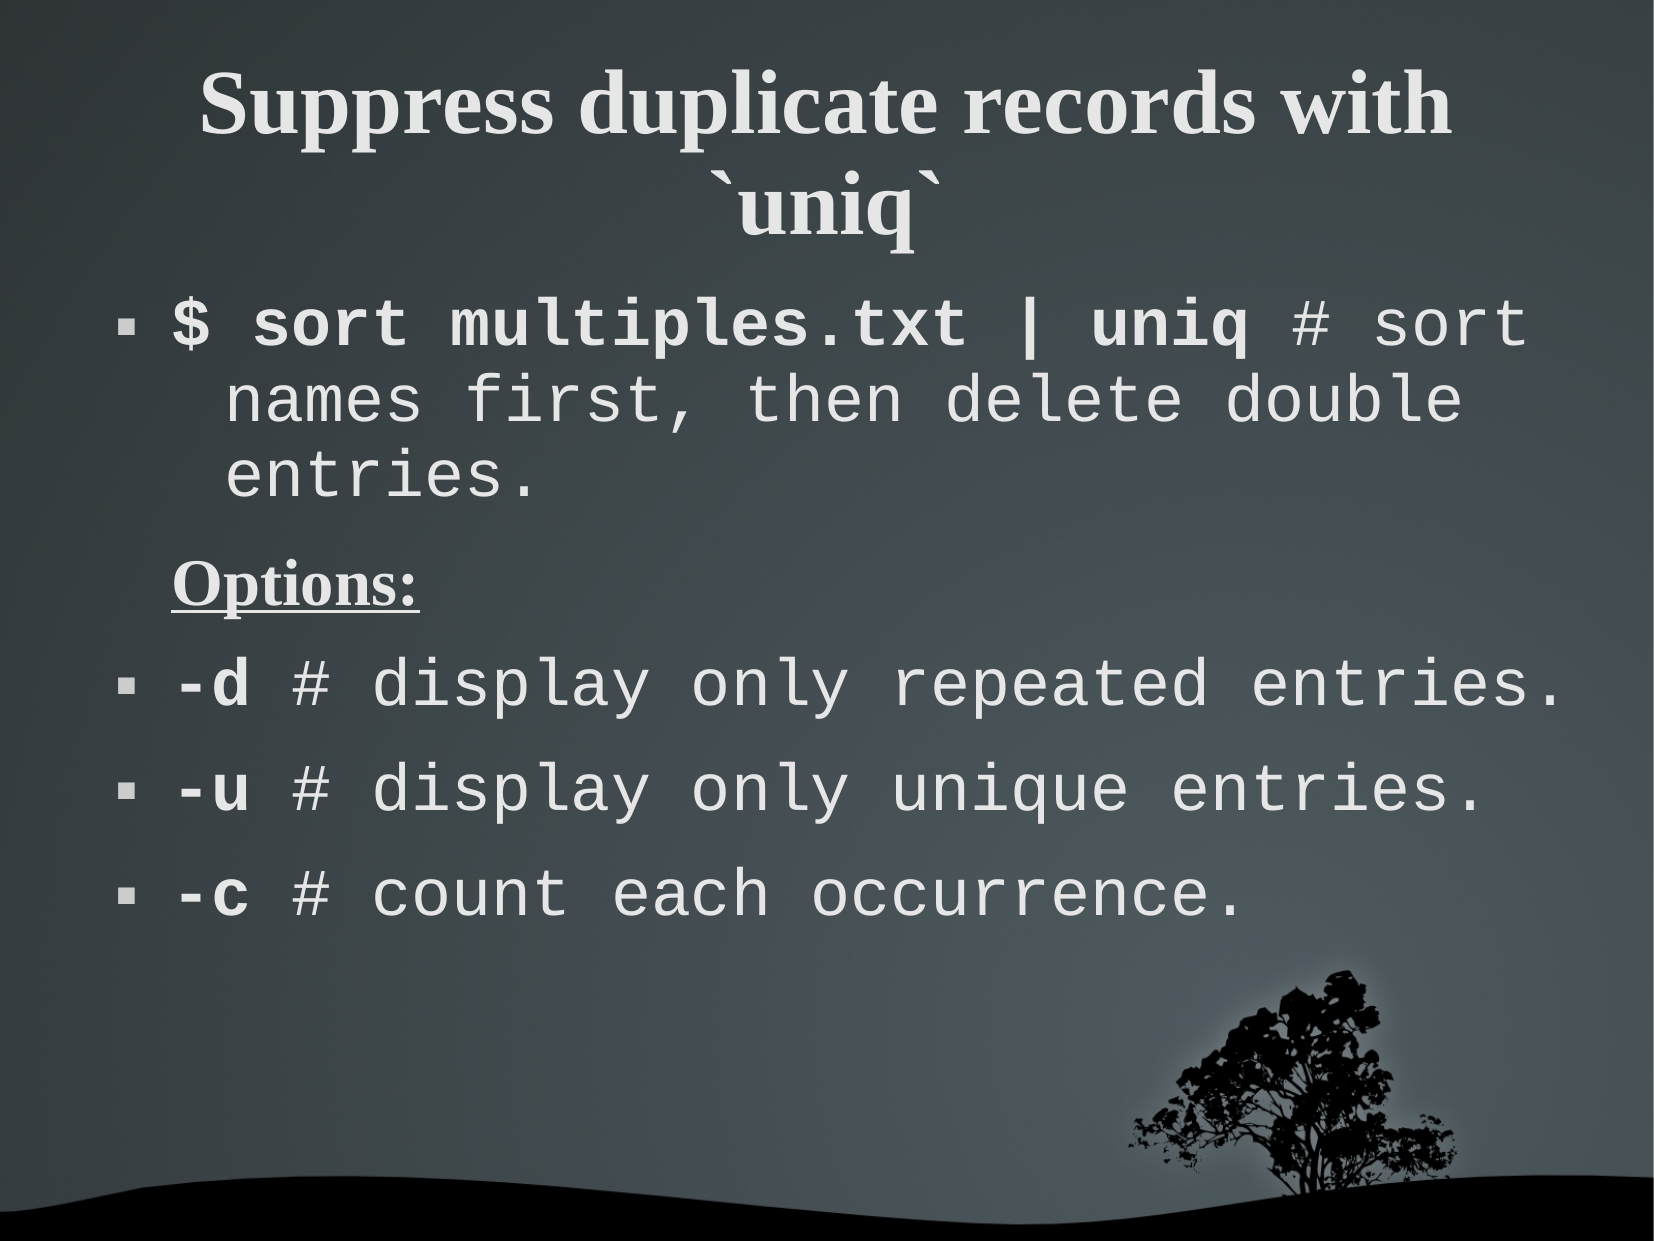

# Suppress duplicate records with `uniq`
$ sort multiples.txt | uniq # sort names first, then delete double entries.
Options:
-d # display only repeated entries.
-u # display only unique entries.
-c # count each occurrence.